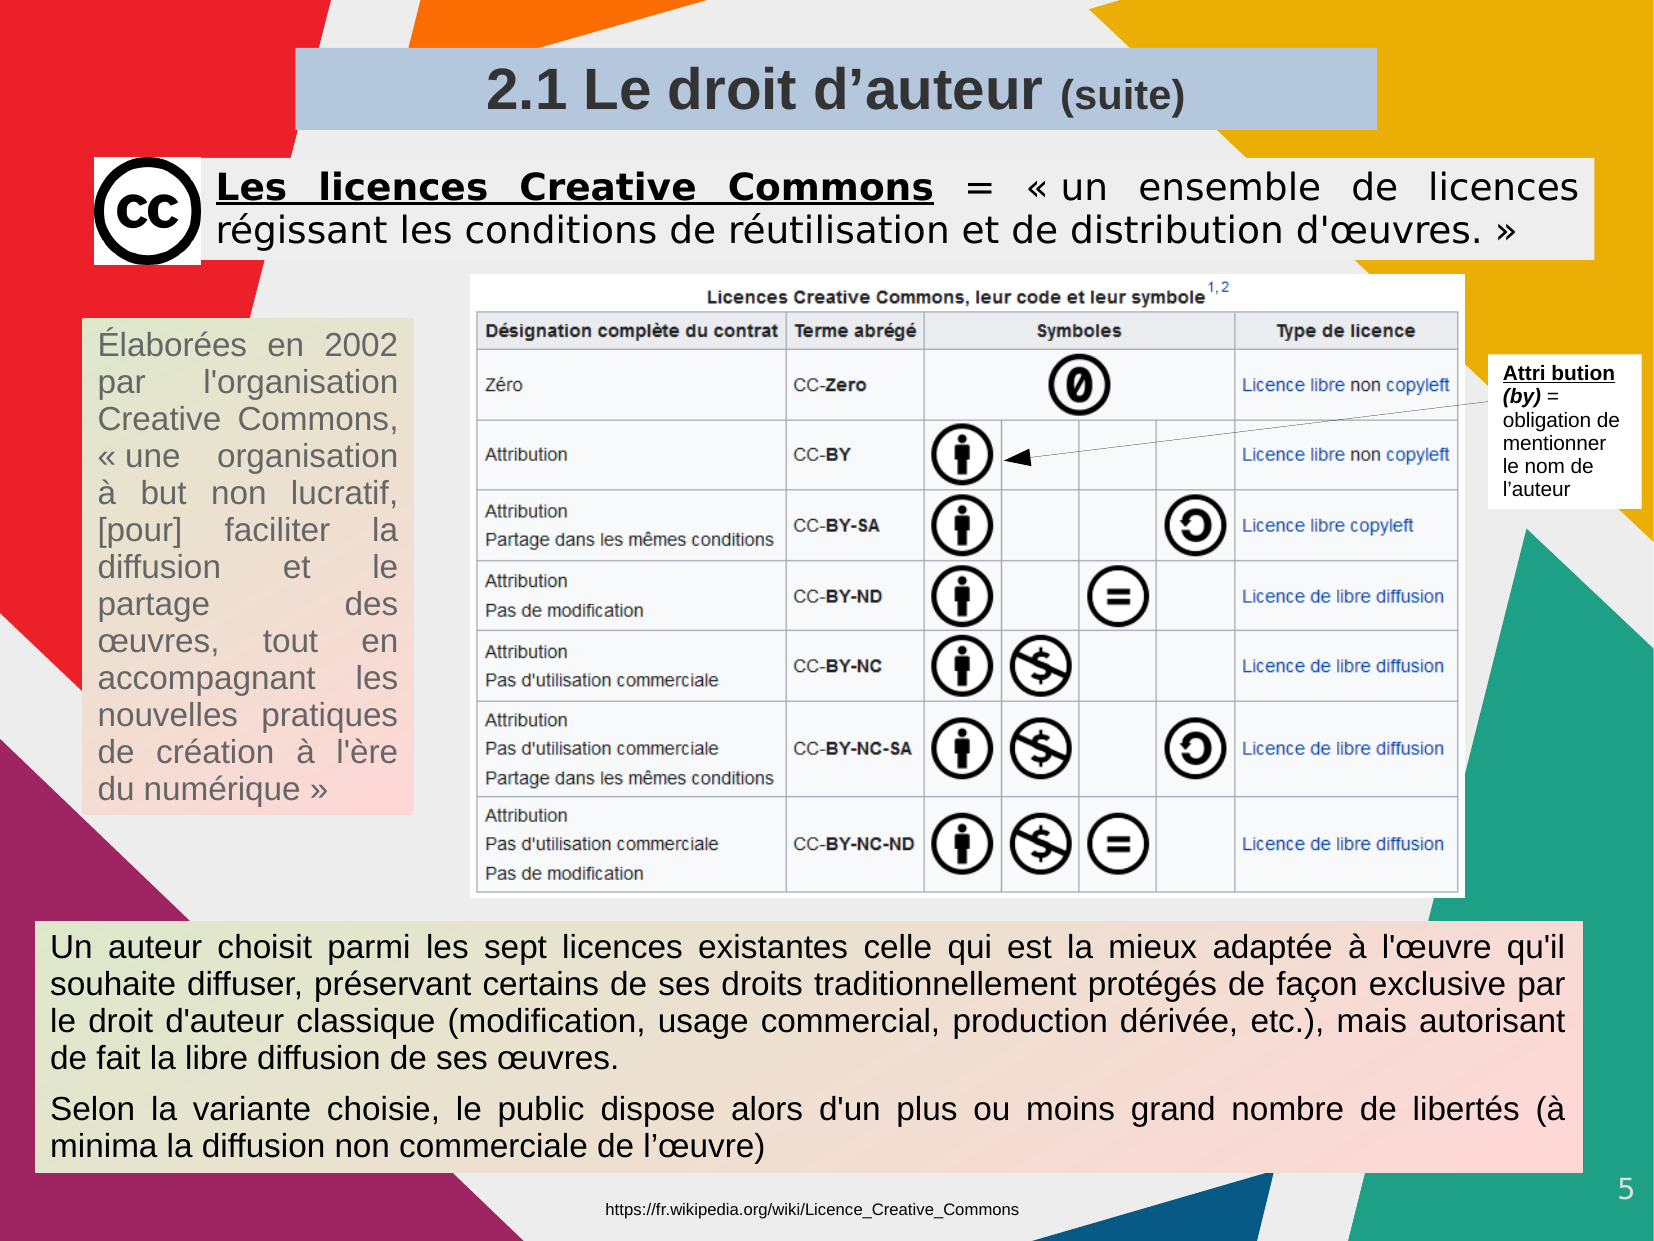

# 2.1 Le droit d’auteur (suite)
Les licences Creative Commons = « un ensemble de licences régissant les conditions de réutilisation et de distribution d'œuvres. »
Élaborées en 2002 par l'organisation Creative Commons, « une organisation à but non lucratif, [pour] faciliter la diffusion et le partage des œuvres, tout en accompagnant les nouvelles pratiques de création à l'ère du numérique »
Attri bution (by) = obligation de mentionner le nom de l’auteur
Un auteur choisit parmi les sept licences existantes celle qui est la mieux adaptée à l'œuvre qu'il souhaite diffuser, préservant certains de ses droits traditionnellement protégés de façon exclusive par le droit d'auteur classique (modification, usage commercial, production dérivée, etc.), mais autorisant de fait la libre diffusion de ses œuvres.
Selon la variante choisie, le public dispose alors d'un plus ou moins grand nombre de libertés (à minima la diffusion non commerciale de l’œuvre)
5
https://fr.wikipedia.org/wiki/Licence_Creative_Commons